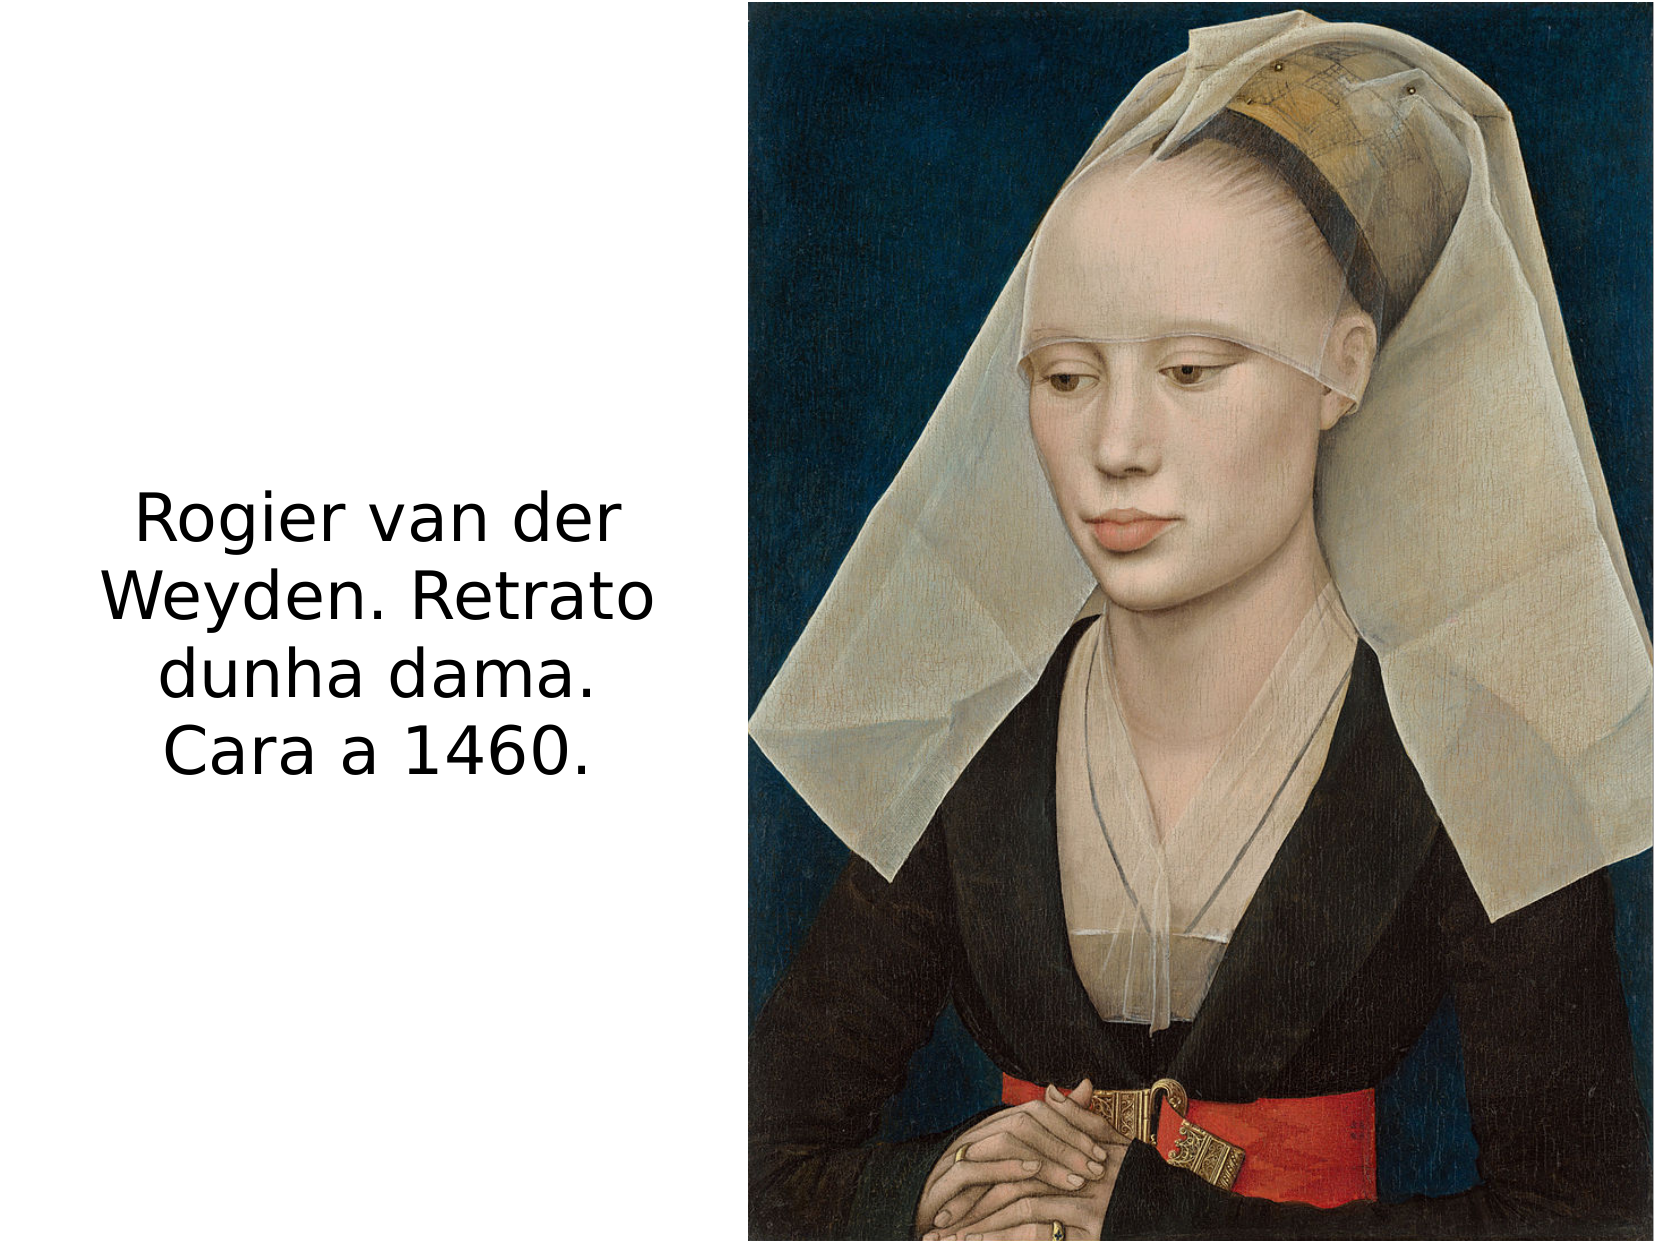

Rogier van der Weyden. Retrato dunha dama. Cara a 1460.